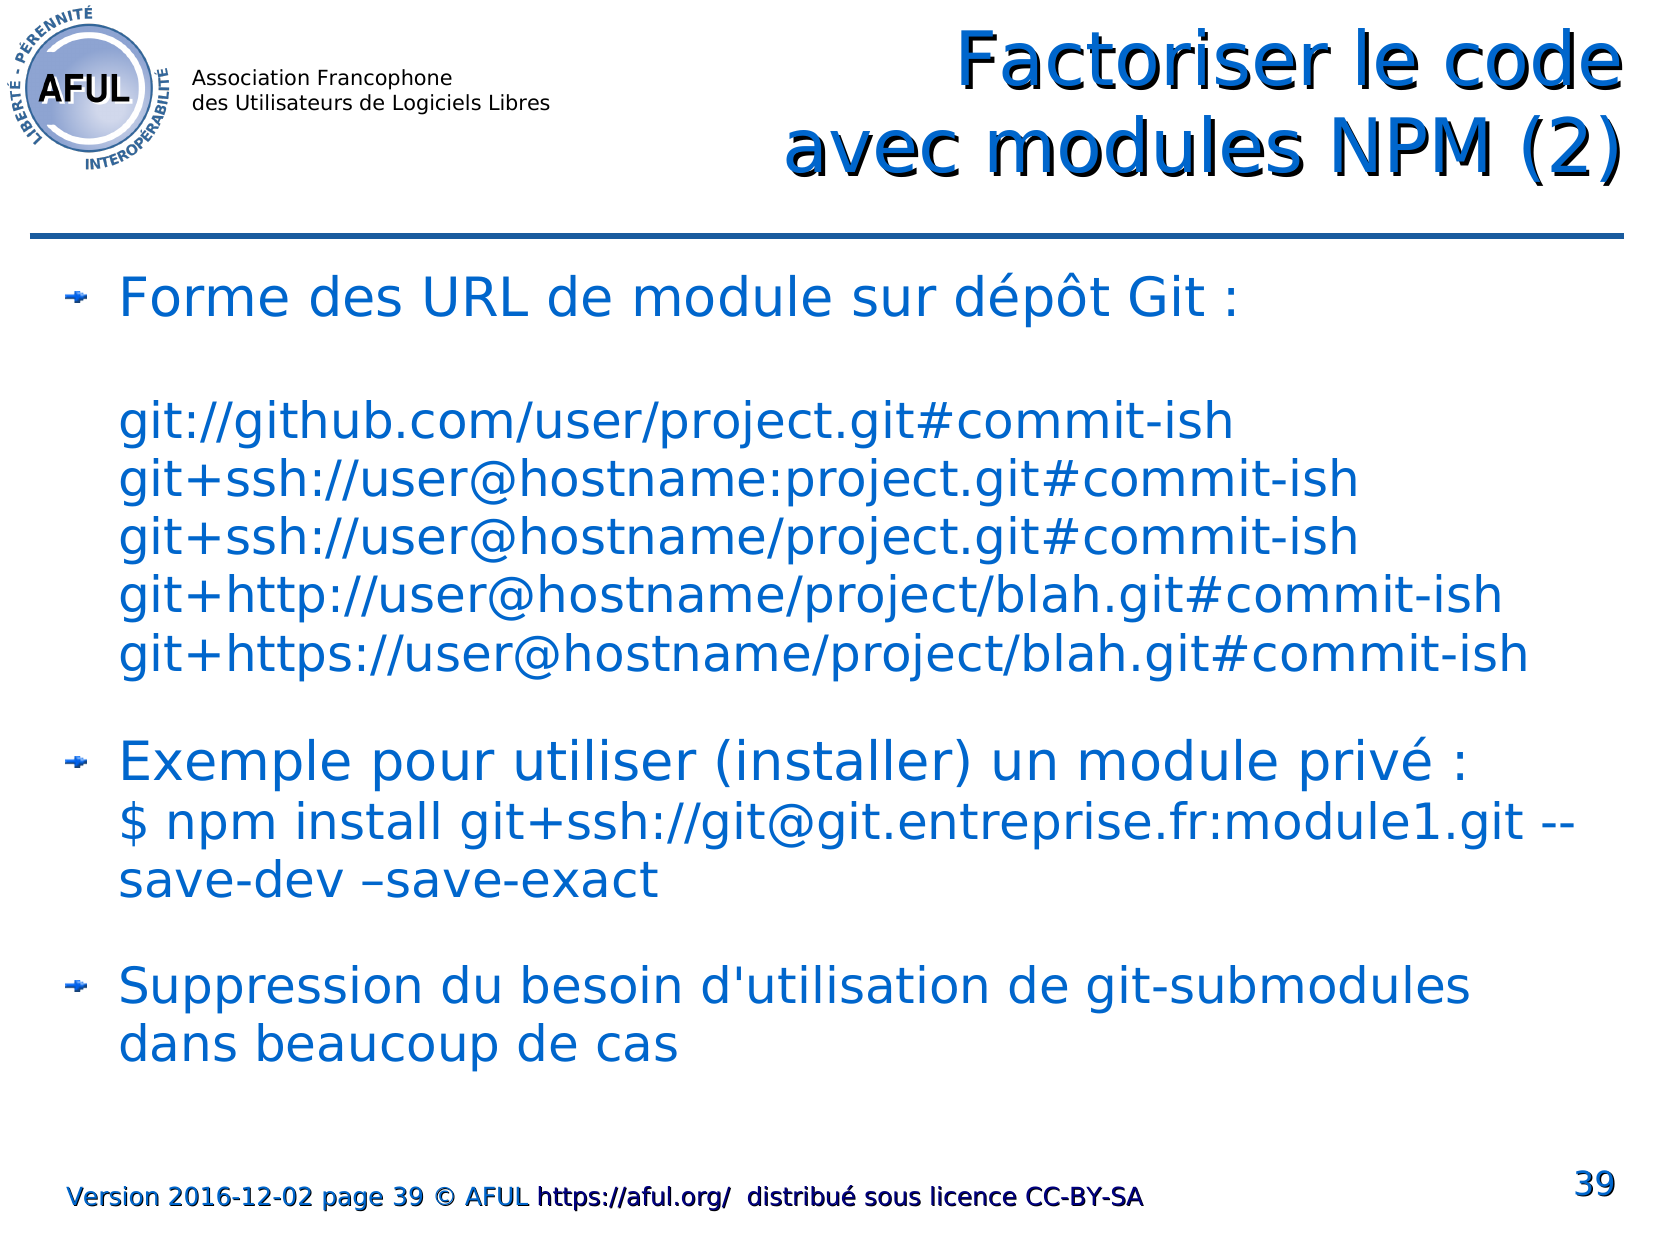

# Factoriser le code avec modules NPM (2)
Forme des URL de module sur dépôt Git :
git://github.com/user/project.git#commit-ish
git+ssh://user@hostname:project.git#commit-ish
git+ssh://user@hostname/project.git#commit-ish
git+http://user@hostname/project/blah.git#commit-ish
git+https://user@hostname/project/blah.git#commit-ish
Exemple pour utiliser (installer) un module privé :
$ npm install git+ssh://git@git.entreprise.fr:module1.git --save-dev –save-exact
Suppression du besoin d'utilisation de git-submodules dans beaucoup de cas